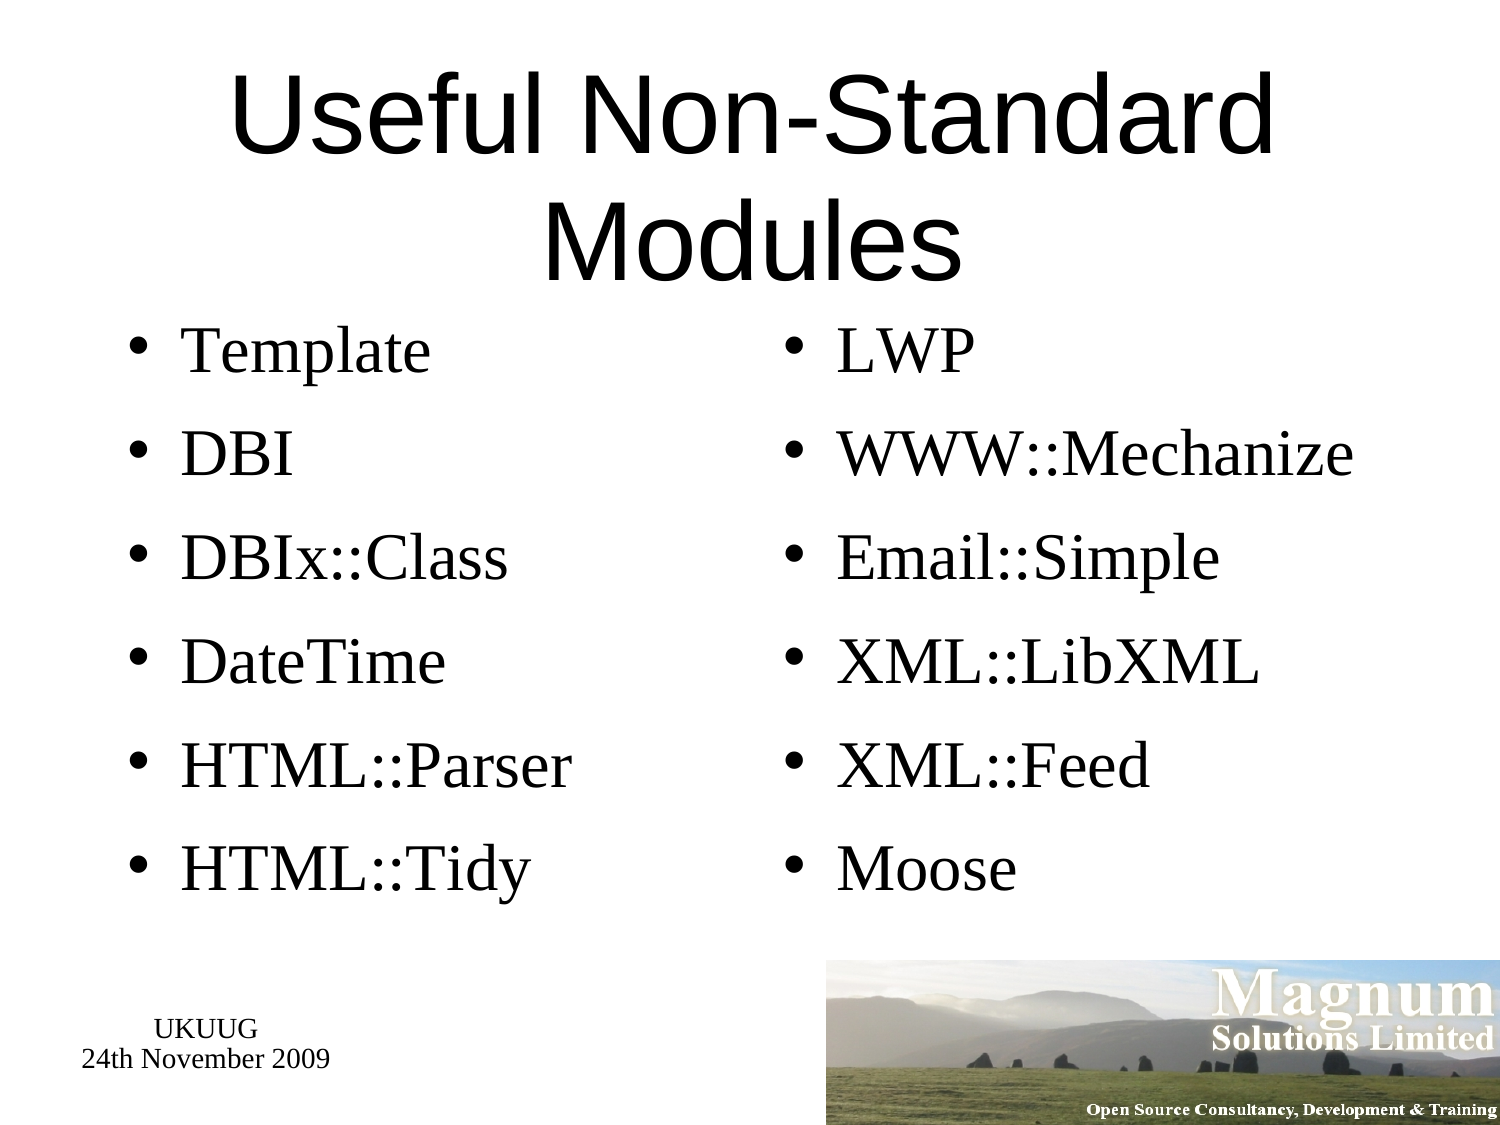

# Useful Non-Standard Modules
Template
DBI
DBIx::Class
DateTime
HTML::Parser
HTML::Tidy
LWP
WWW::Mechanize
Email::Simple
XML::LibXML
XML::Feed
Moose